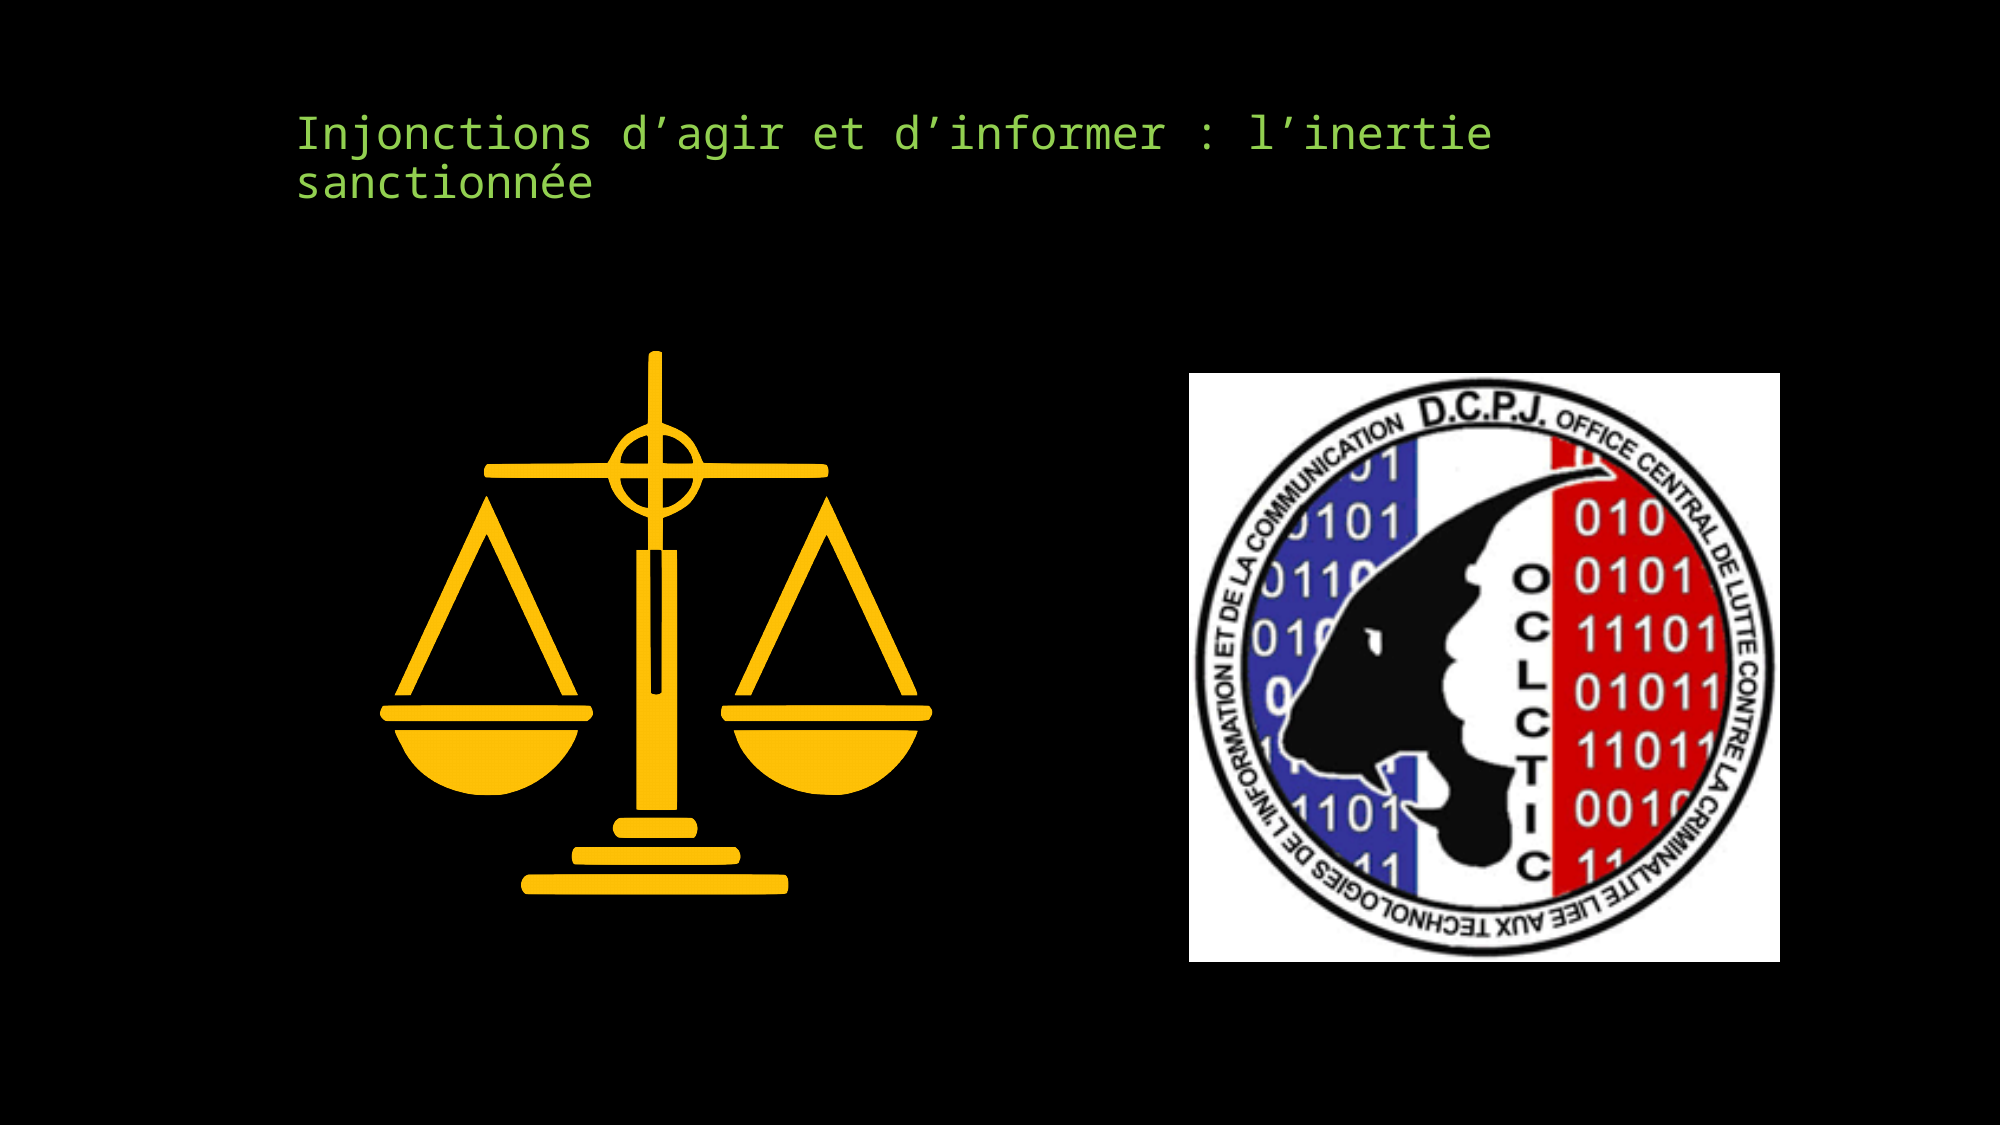

# Injonctions d’agir et d’informer : l’inertie sanctionnée